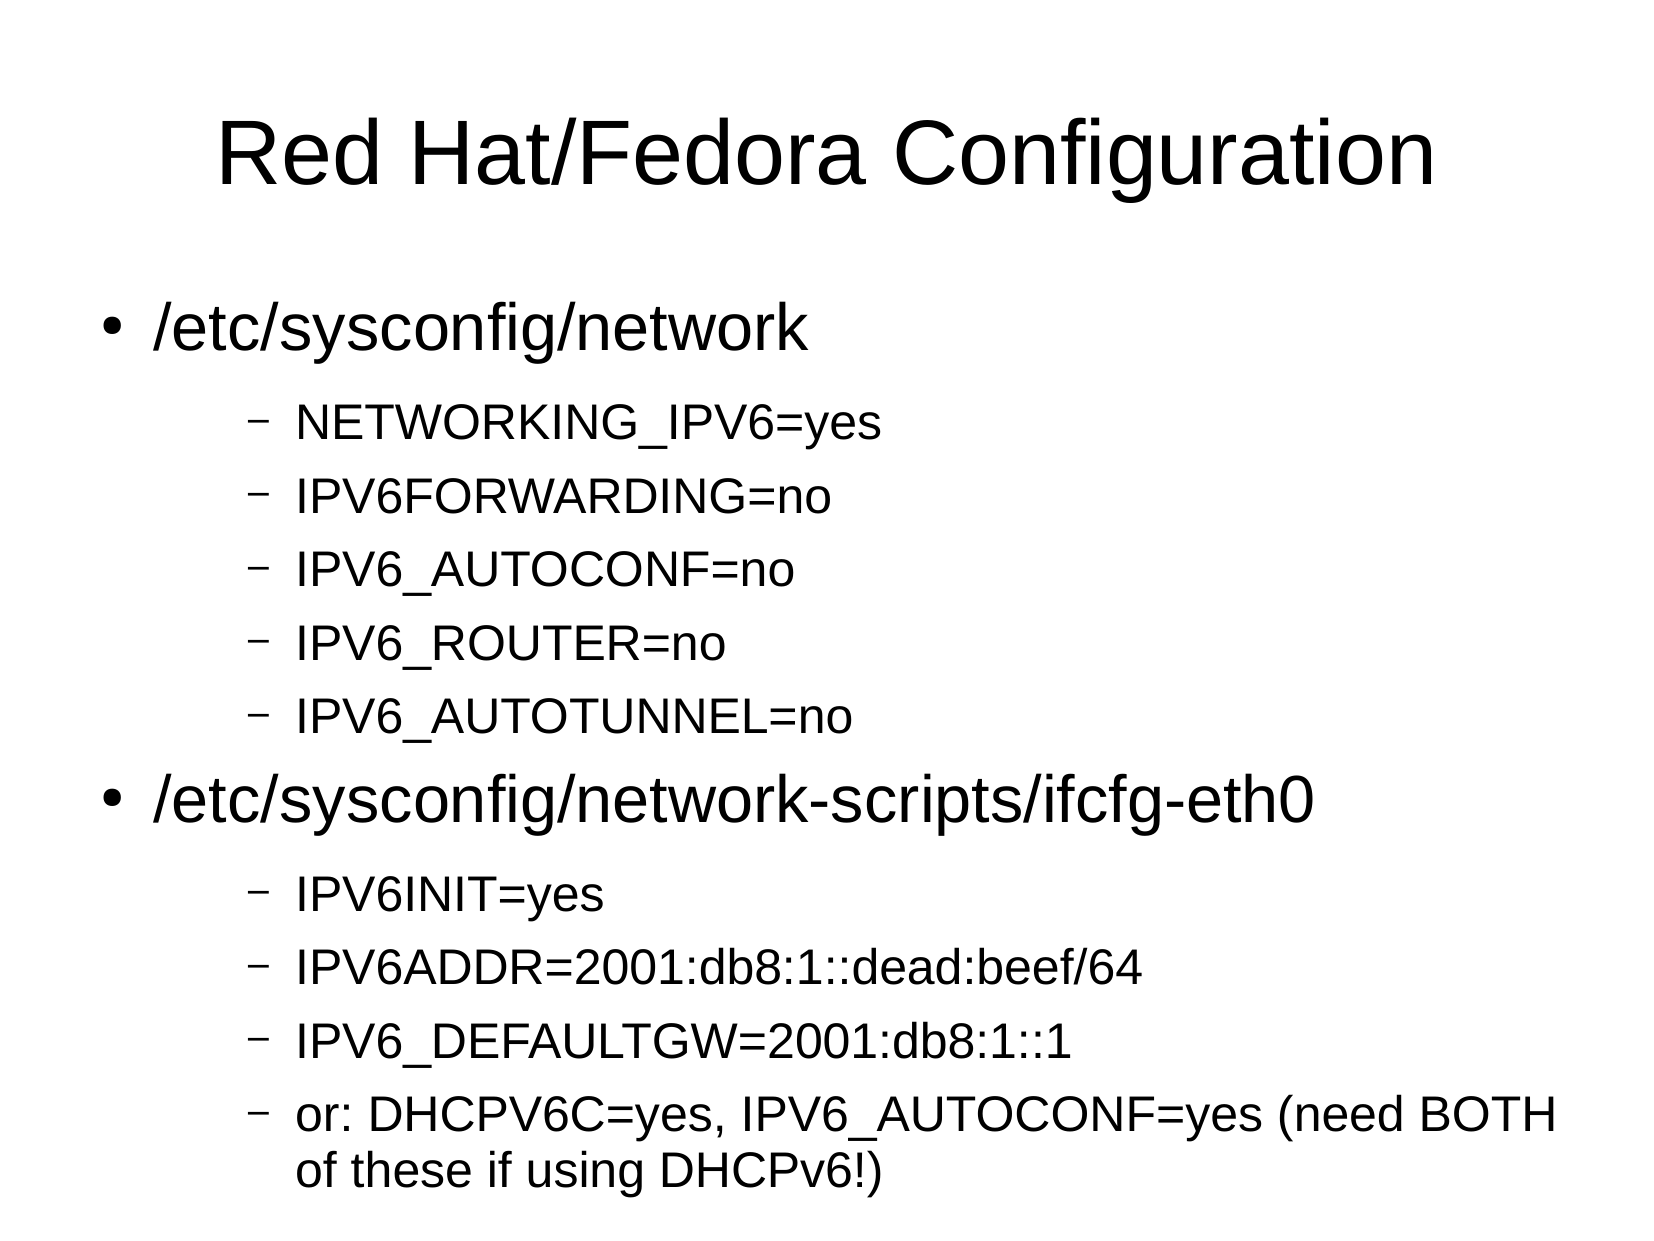

# Red Hat/Fedora Configuration
/etc/sysconfig/network
NETWORKING_IPV6=yes
IPV6FORWARDING=no
IPV6_AUTOCONF=no
IPV6_ROUTER=no
IPV6_AUTOTUNNEL=no
/etc/sysconfig/network-scripts/ifcfg-eth0
IPV6INIT=yes
IPV6ADDR=2001:db8:1::dead:beef/64
IPV6_DEFAULTGW=2001:db8:1::1
or: DHCPV6C=yes, IPV6_AUTOCONF=yes (need BOTH of these if using DHCPv6!)